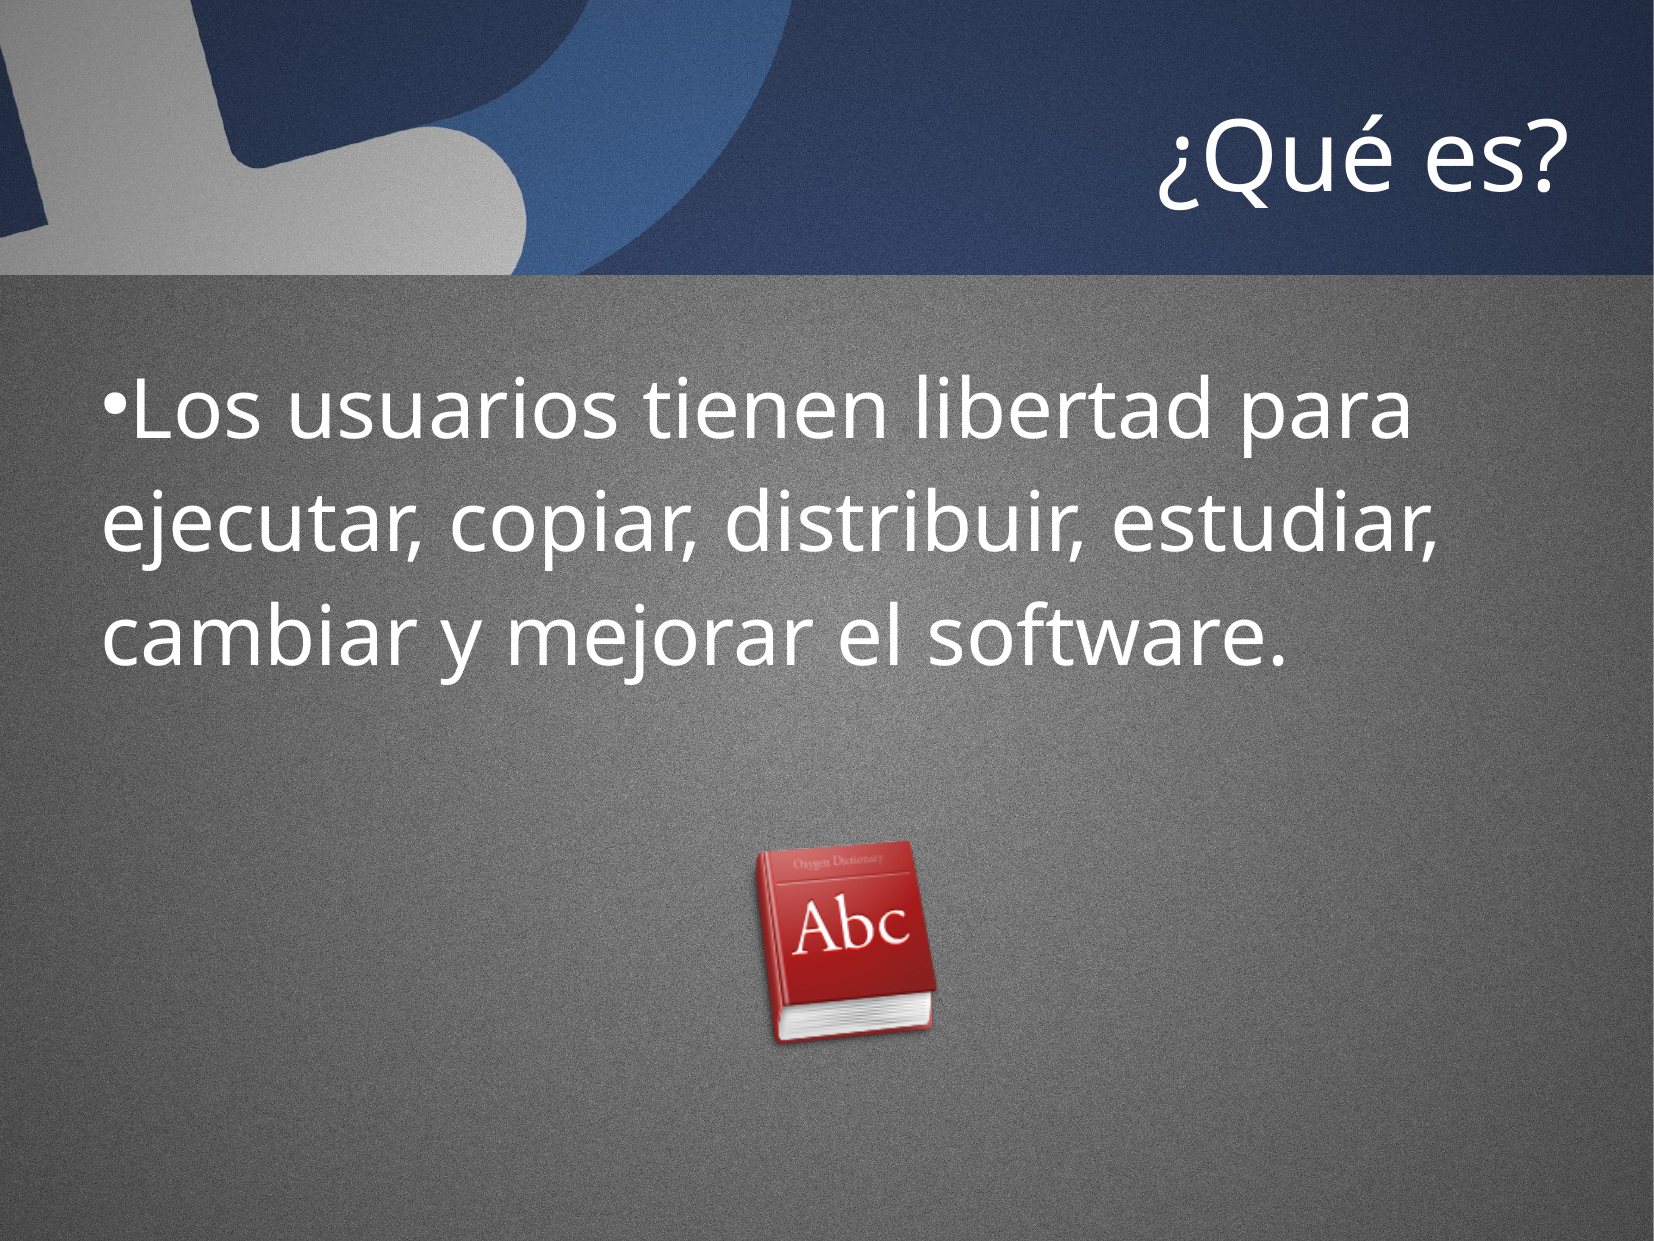

# ¿Qué es?
Los usuarios tienen libertad para ejecutar, copiar, distribuir, estudiar, cambiar y mejorar el software.